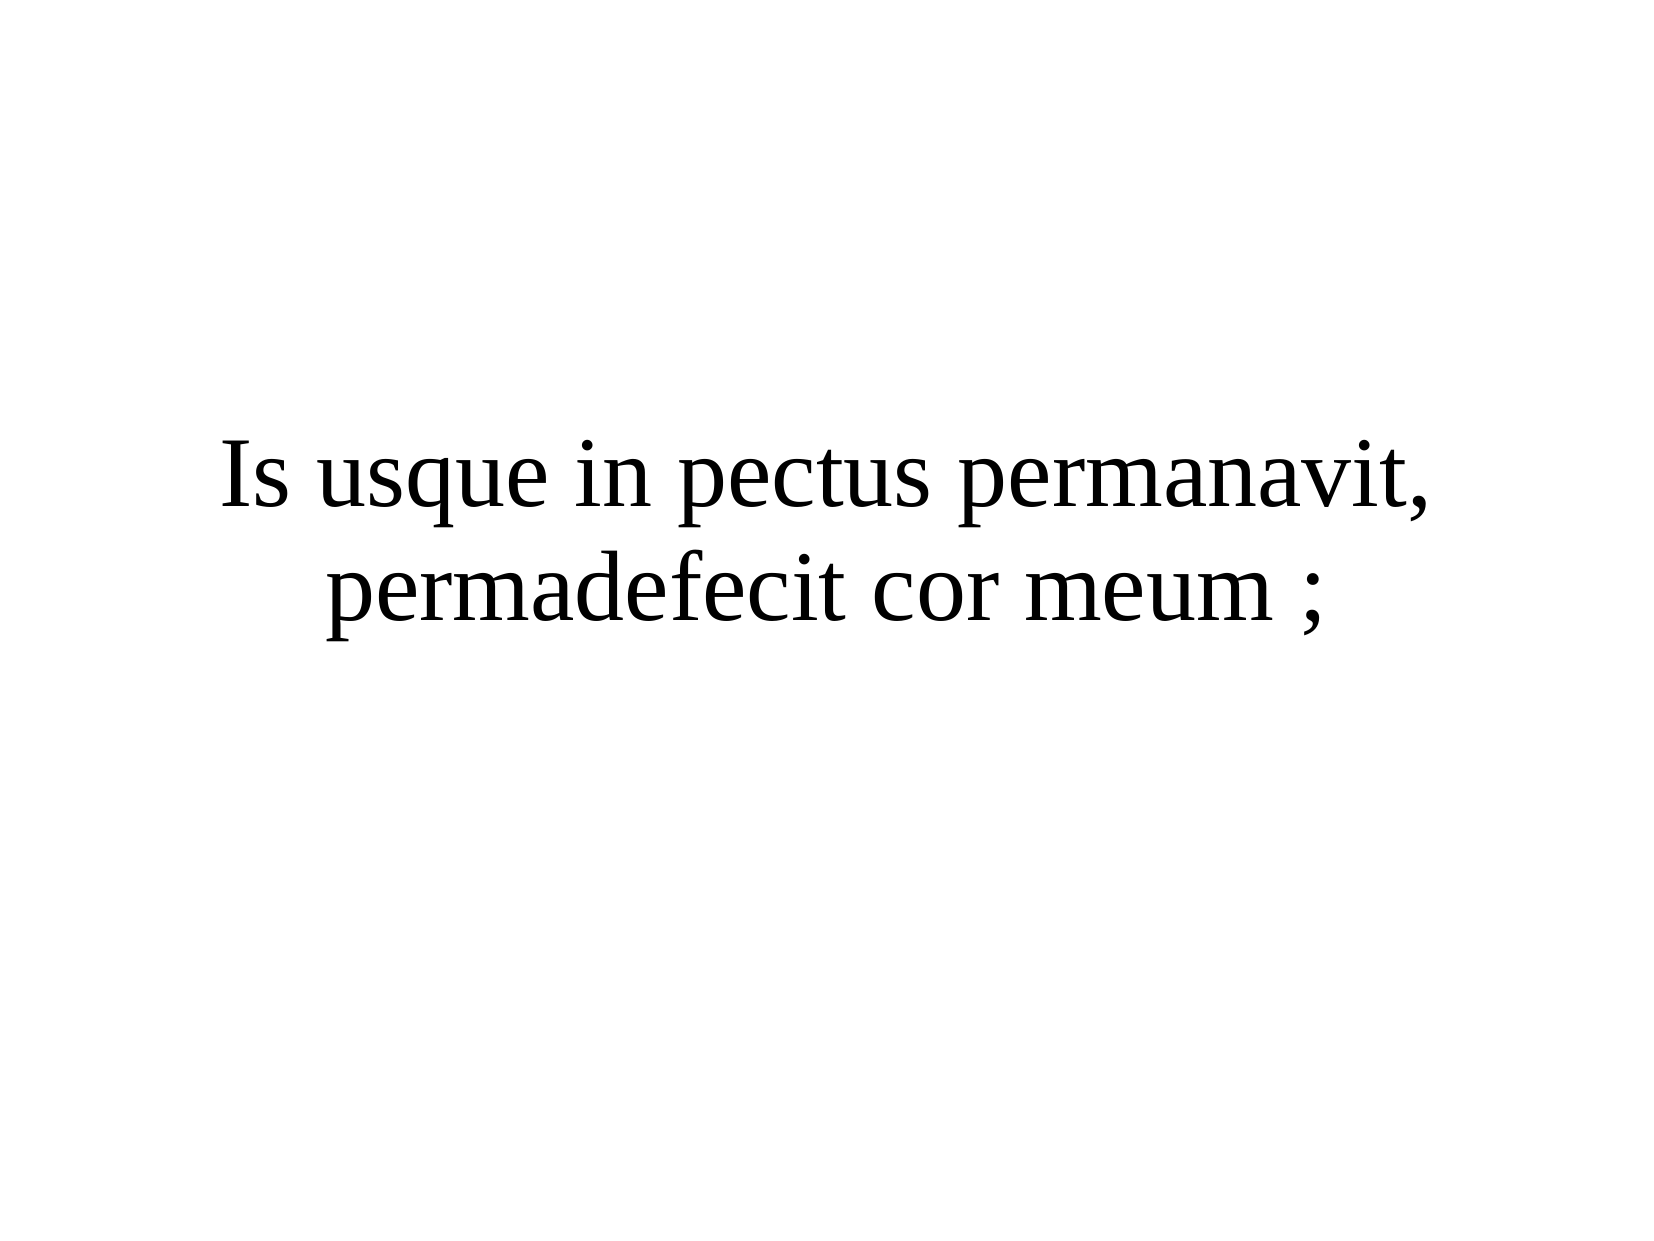

Is usque in pectus permanavit, permadefecit cor meum ;